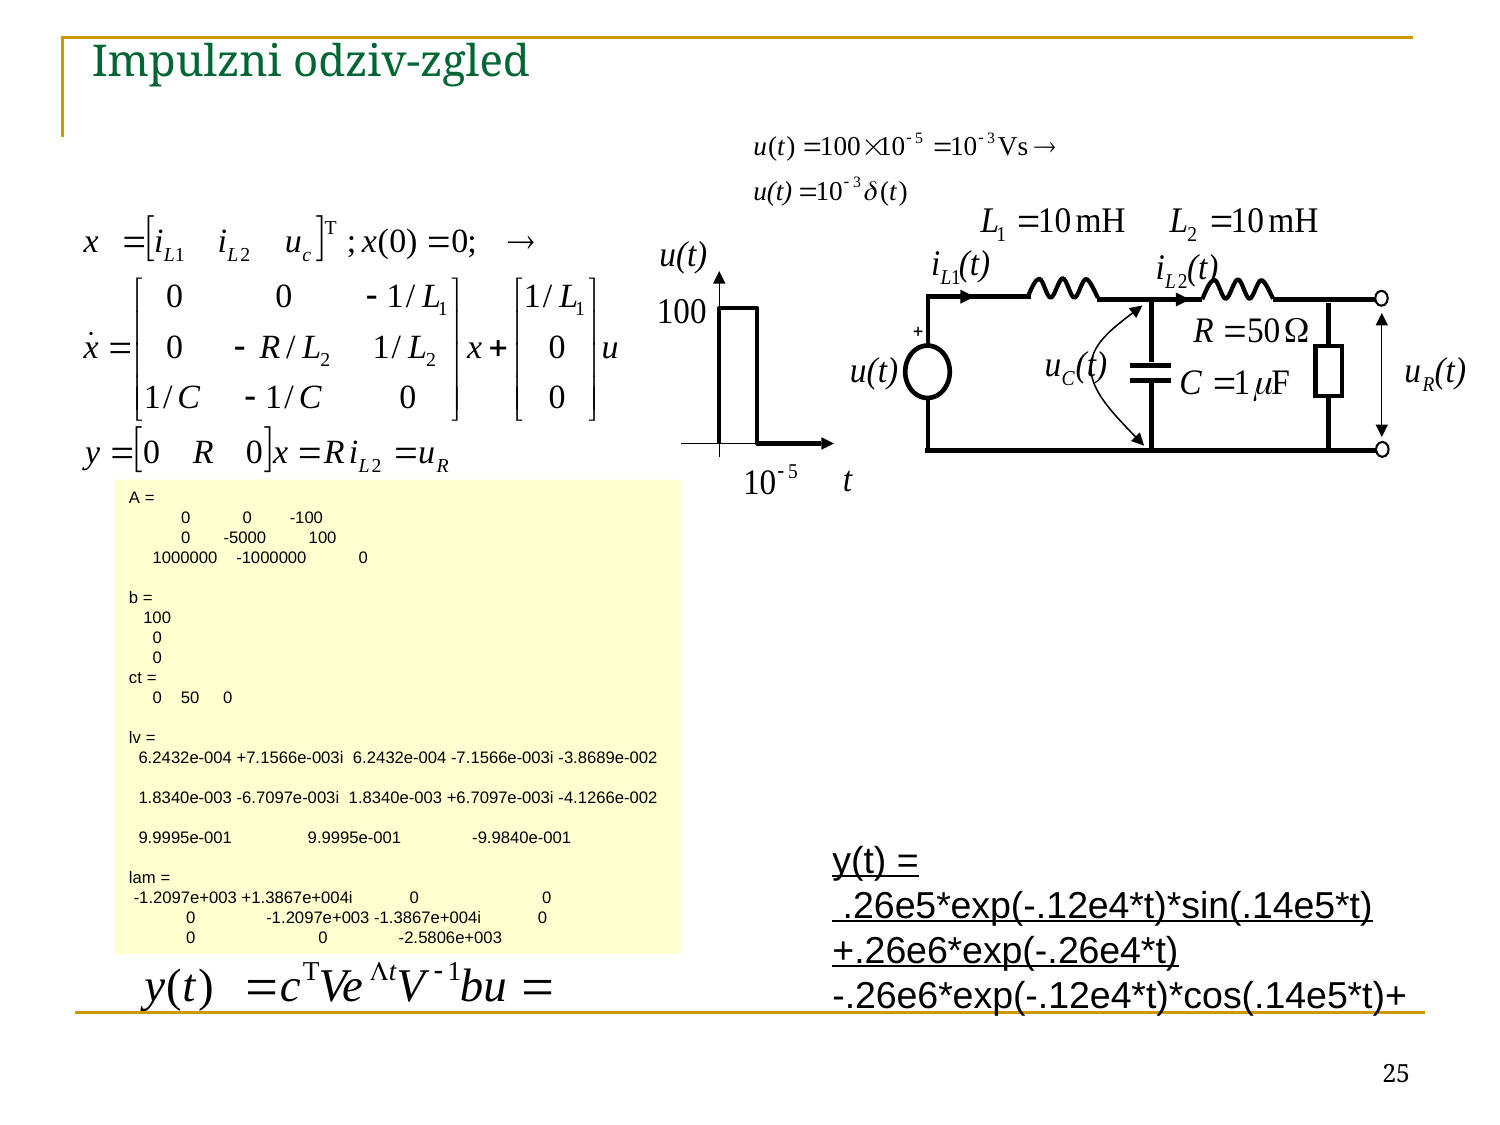

# Impulzni odziv-zgled
A =
 0 0 -100
 0 -5000 100
 1000000 -1000000 0
b =
 100
 0
 0
ct =
 0 50 0
lv =
 6.2432e-004 +7.1566e-003i 6.2432e-004 -7.1566e-003i -3.8689e-002
 1.8340e-003 -6.7097e-003i 1.8340e-003 +6.7097e-003i -4.1266e-002
 9.9995e-001 9.9995e-001 -9.9840e-001
lam =
 -1.2097e+003 +1.3867e+004i 0 0
 0 -1.2097e+003 -1.3867e+004i 0
 0 0 -2.5806e+003
y(t) =
 .26e5*exp(-.12e4*t)*sin(.14e5*t)
+.26e6*exp(-.26e4*t)
-.26e6*exp(-.12e4*t)*cos(.14e5*t)+